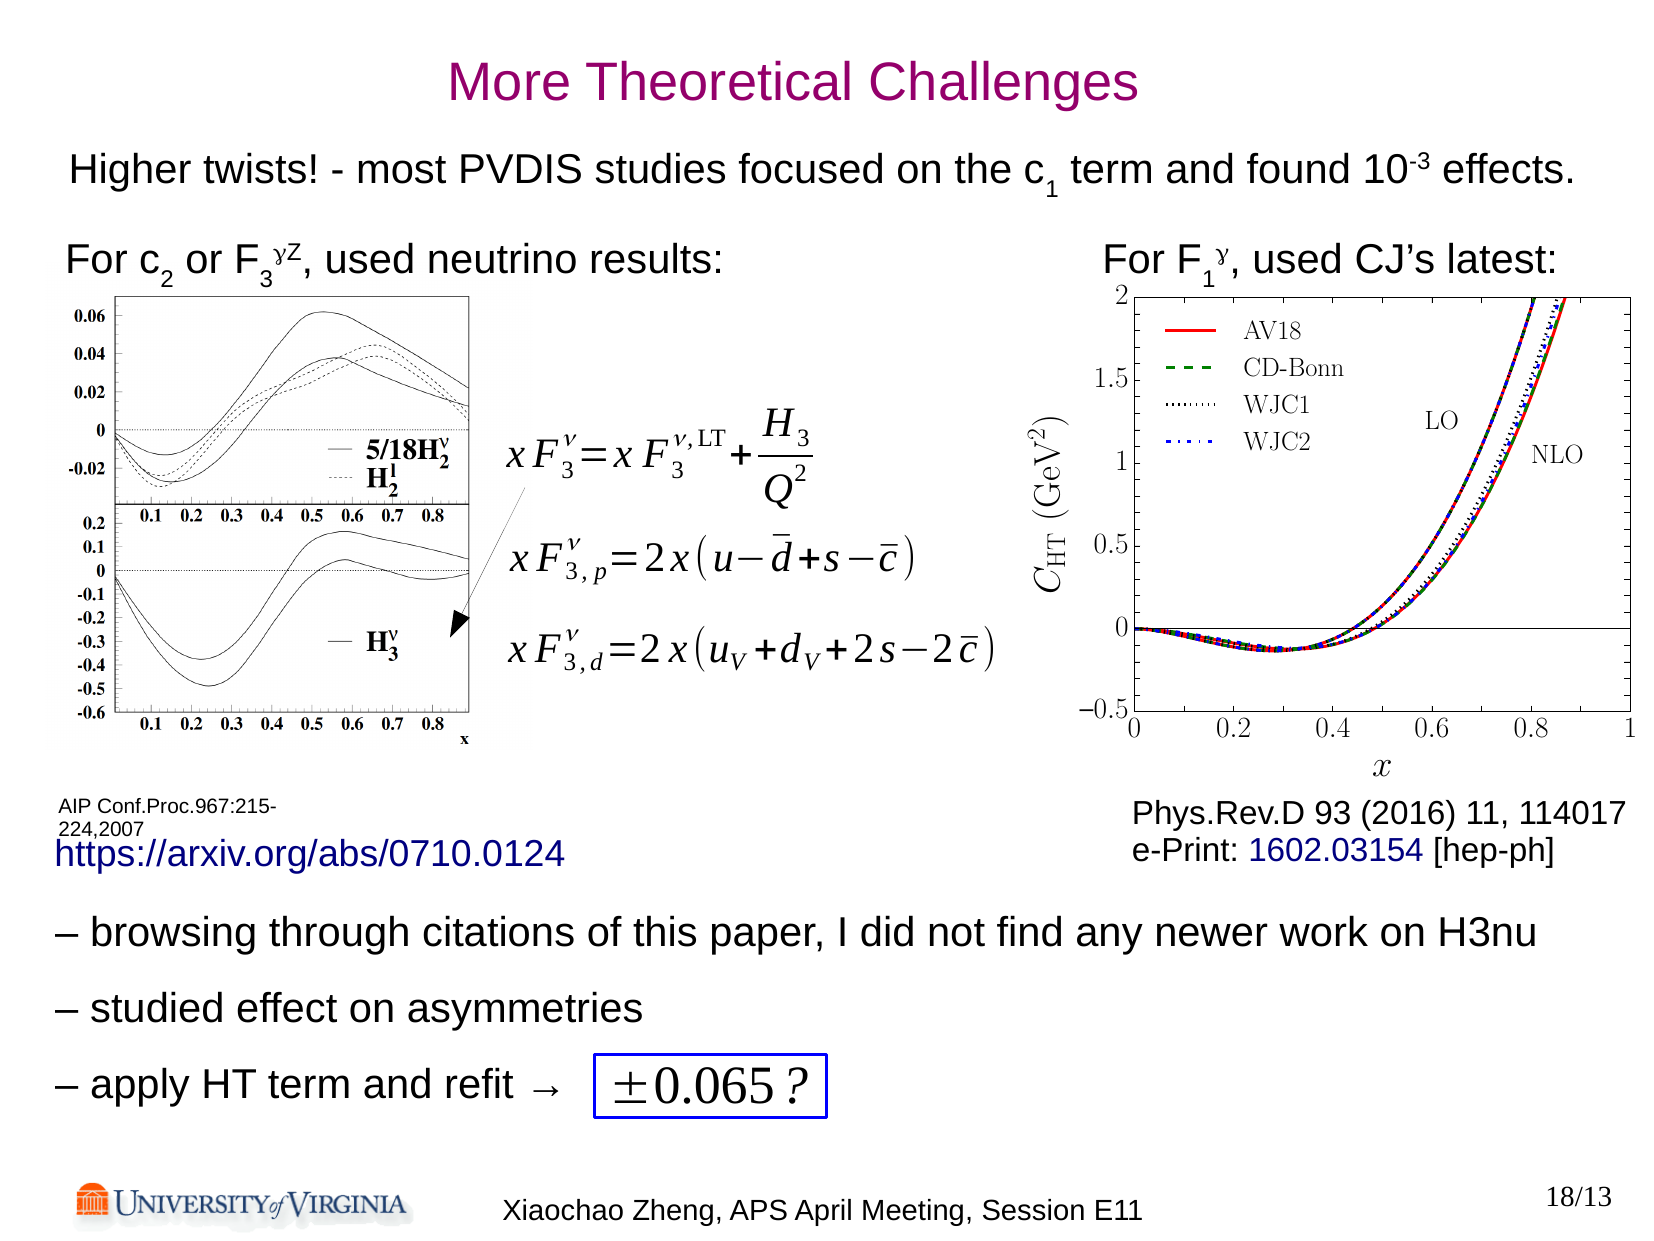

# More Theoretical Challenges
Higher twists! - most PVDIS studies focused on the c1 term and found 10-3 effects.
For c2 or F3gZ, used neutrino results:
For F1g, used CJ’s latest:
AIP Conf.Proc.967:215-224,2007
Phys.Rev.D 93 (2016) 11, 114017
e-Print: 1602.03154 [hep-ph]
https://arxiv.org/abs/0710.0124
– browsing through citations of this paper, I did not find any newer work on H3nu
– studied effect on asymmetries
– apply HT term and refit →